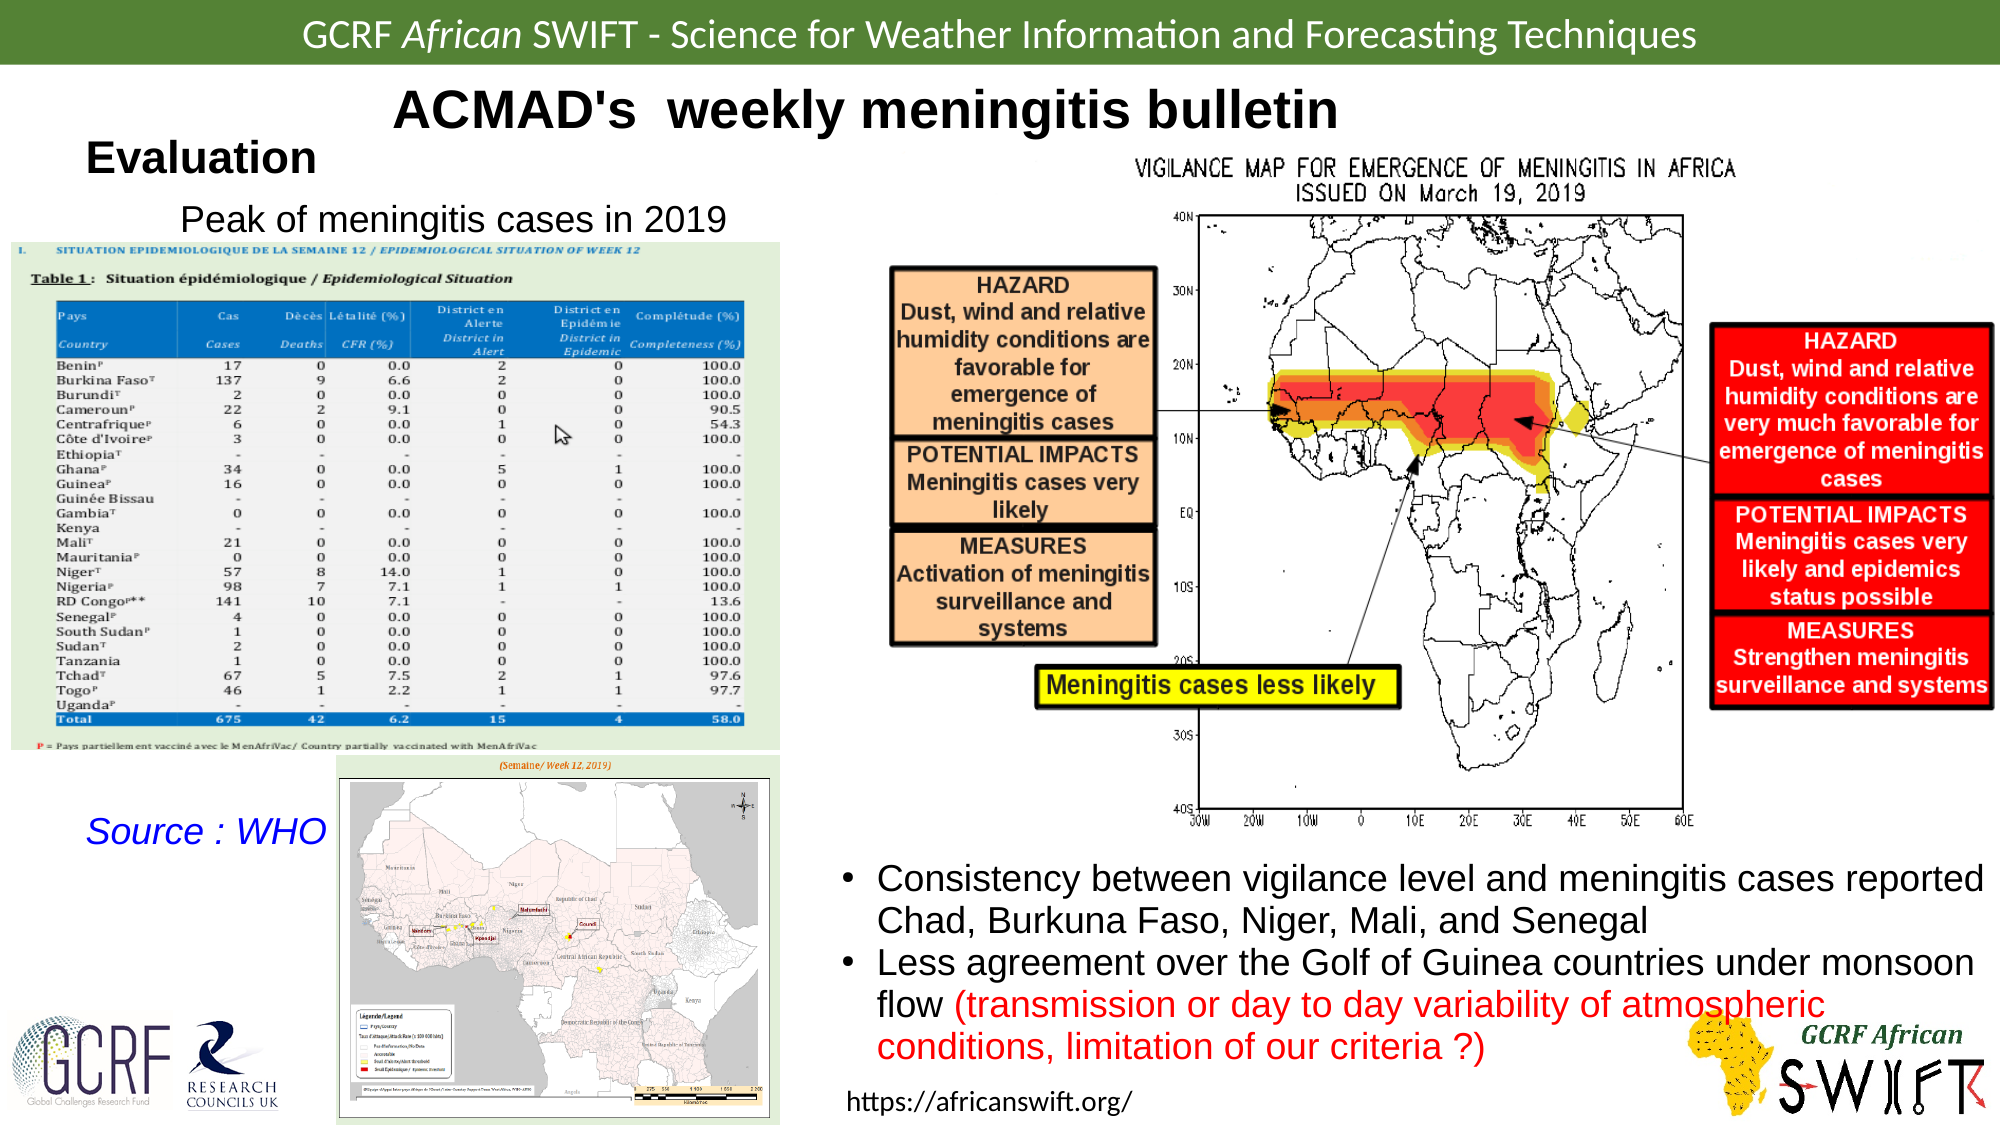

GCRF African SWIFT - Science for Weather Information and Forecasting Techniques
ACMAD's weekly meningitis bulletin
Evaluation
Peak of meningitis cases in 2019
Source : WHO
Consistency between vigilance level and meningitis cases reported Chad, Burkuna Faso, Niger, Mali, and Senegal
Less agreement over the Golf of Guinea countries under monsoon flow (transmission or day to day variability of atmospheric conditions, limitation of our criteria ?)
https://africanswift.org/